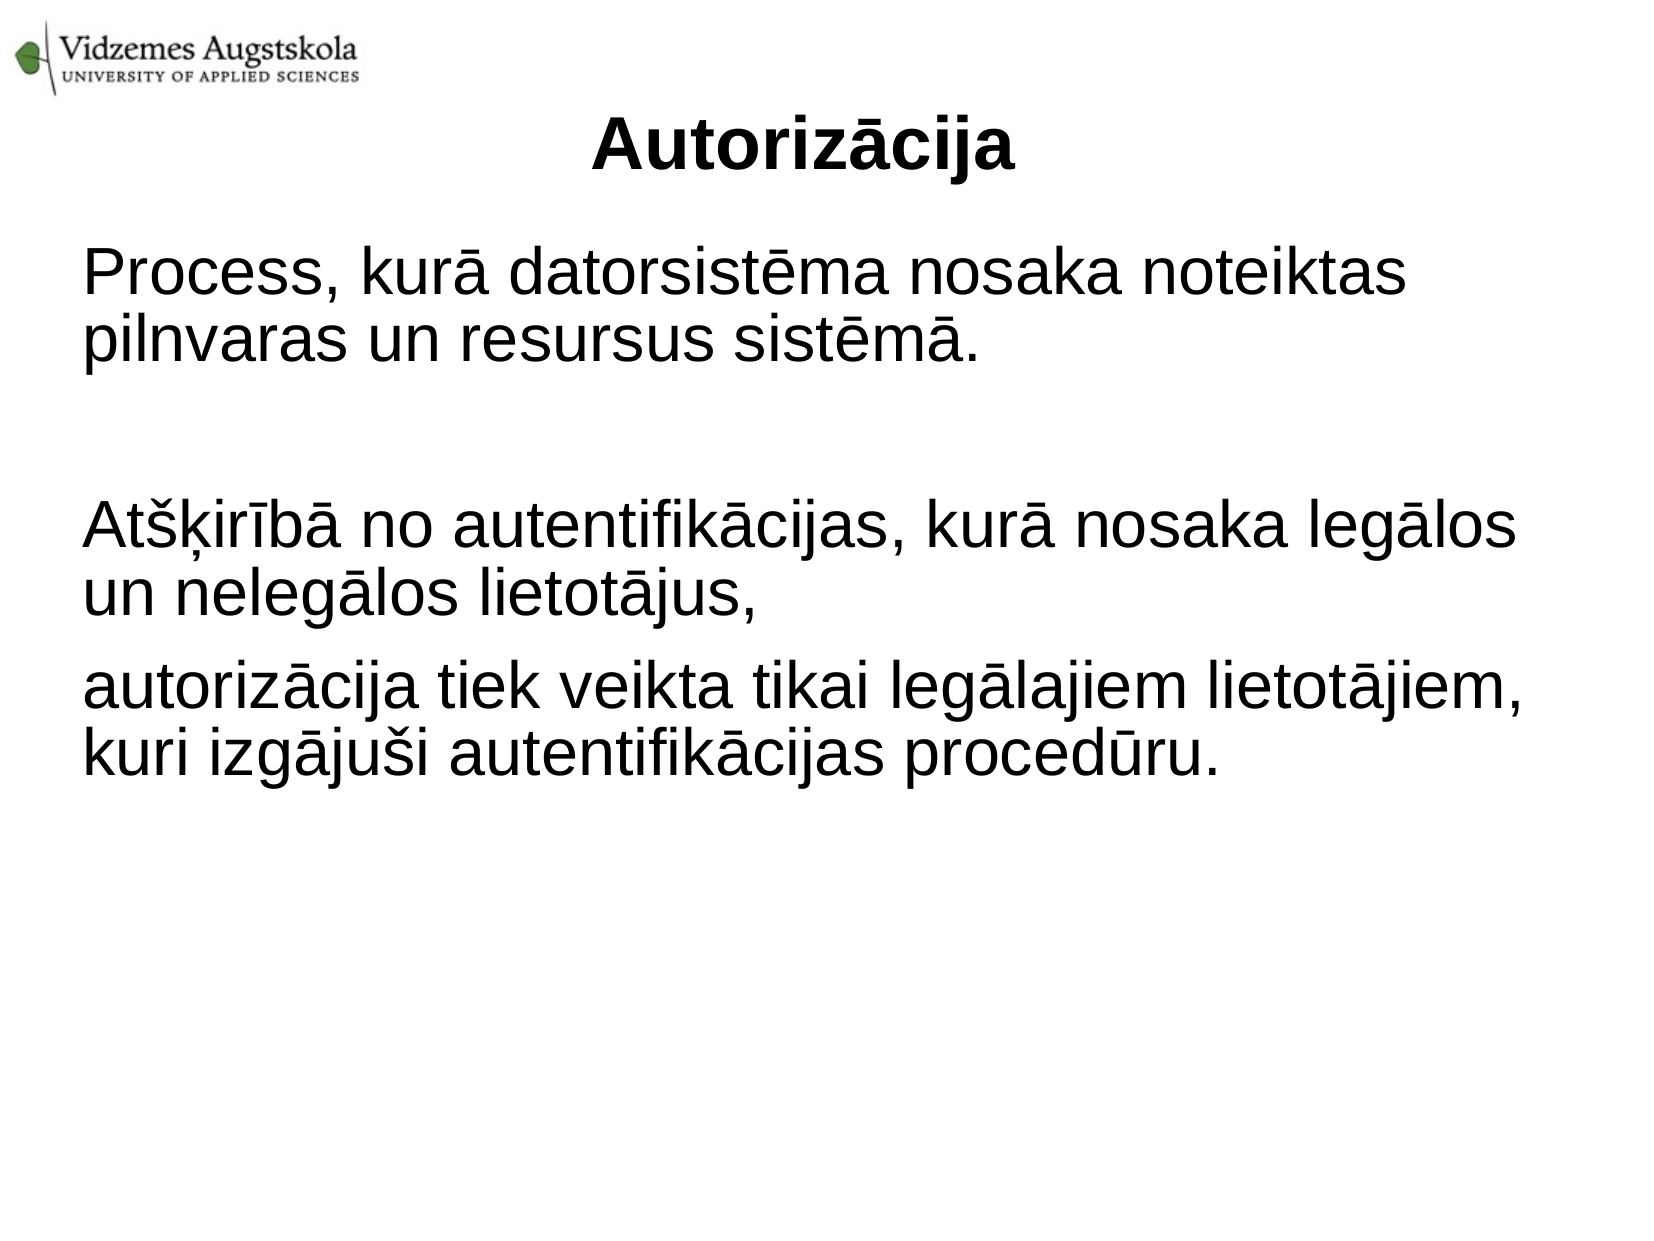

# Autorizācija
Process, kurā datorsistēma nosaka noteiktas pilnvaras un resursus sistēmā.
Atšķirībā no autentifikācijas, kurā nosaka legālos un nelegālos lietotājus,
autorizācija tiek veikta tikai legālajiem lietotājiem, kuri izgājuši autentifikācijas procedūru.